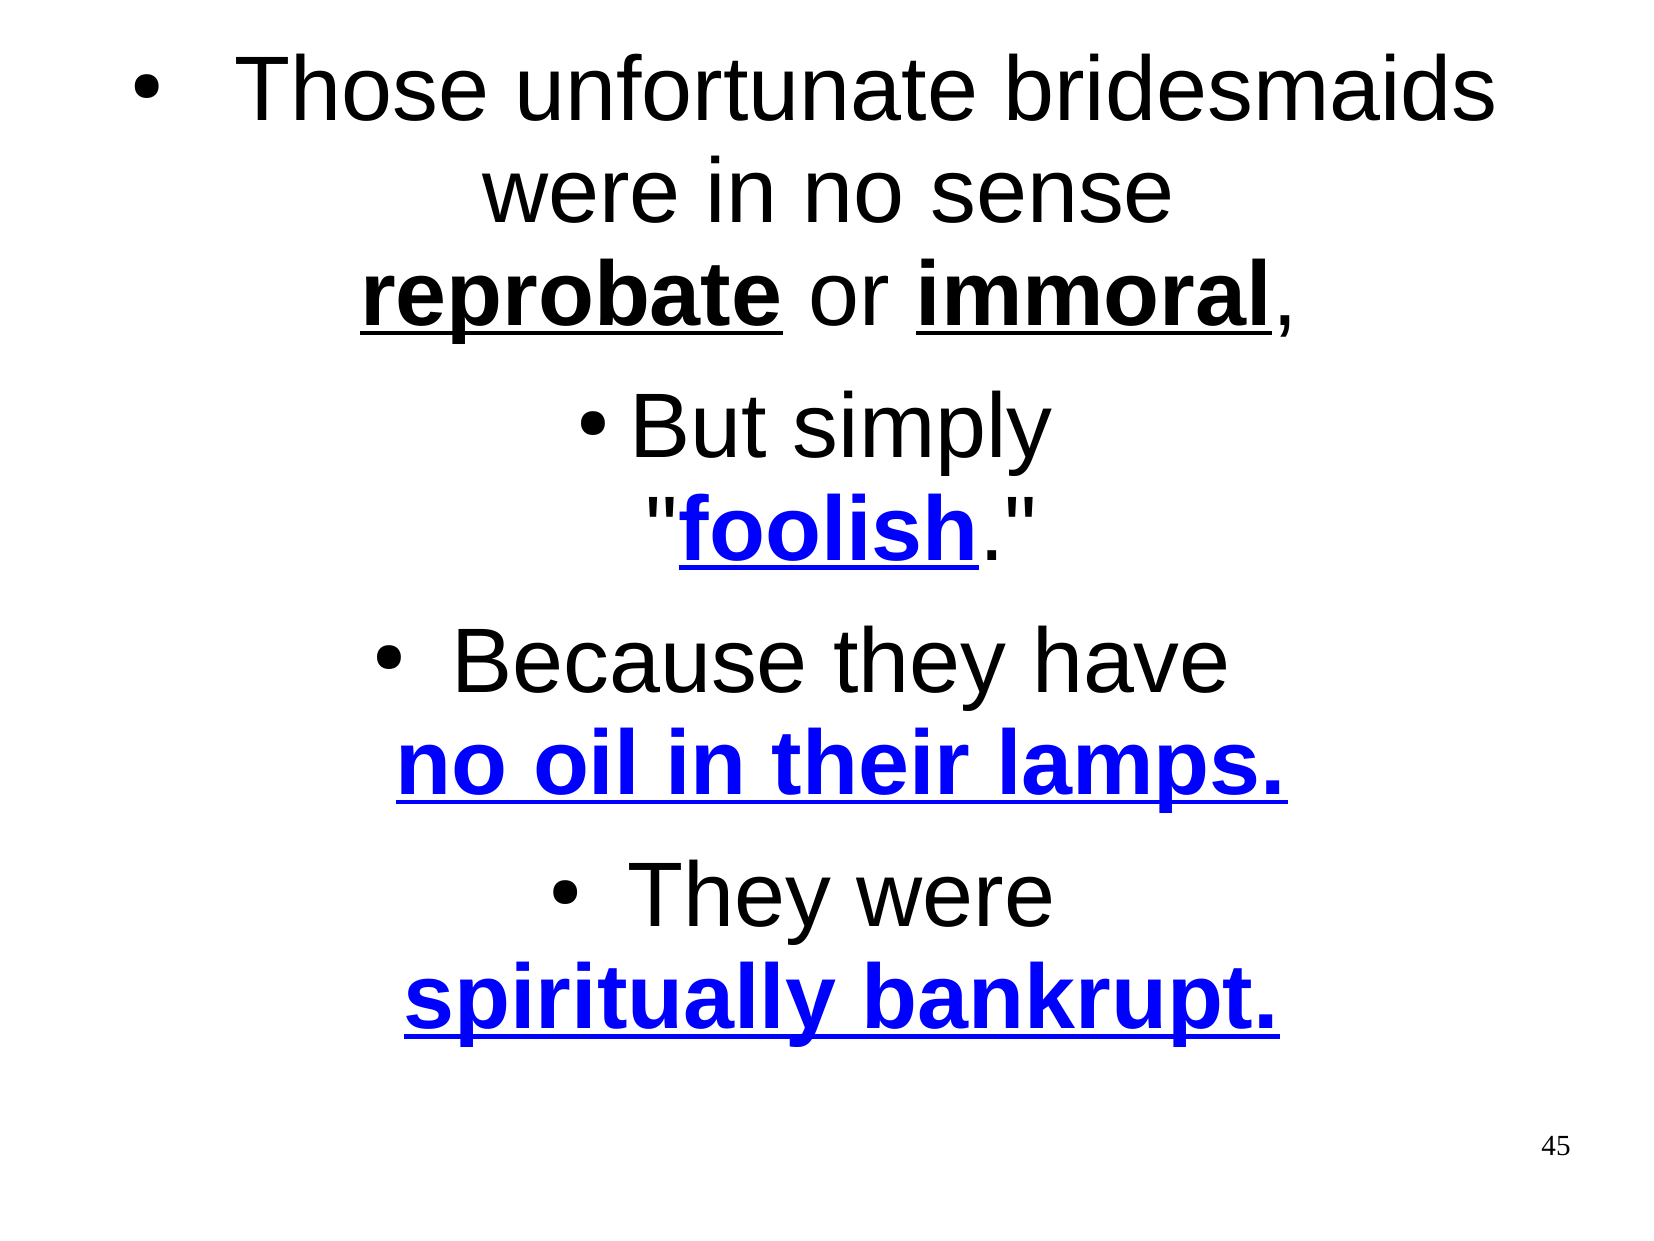

# Those unfortunate bridesmaids were in no sense reprobate or immoral,
But simply
 "foolish."
 Because they have
no oil in their lamps.
 They were
spiritually bankrupt.
45